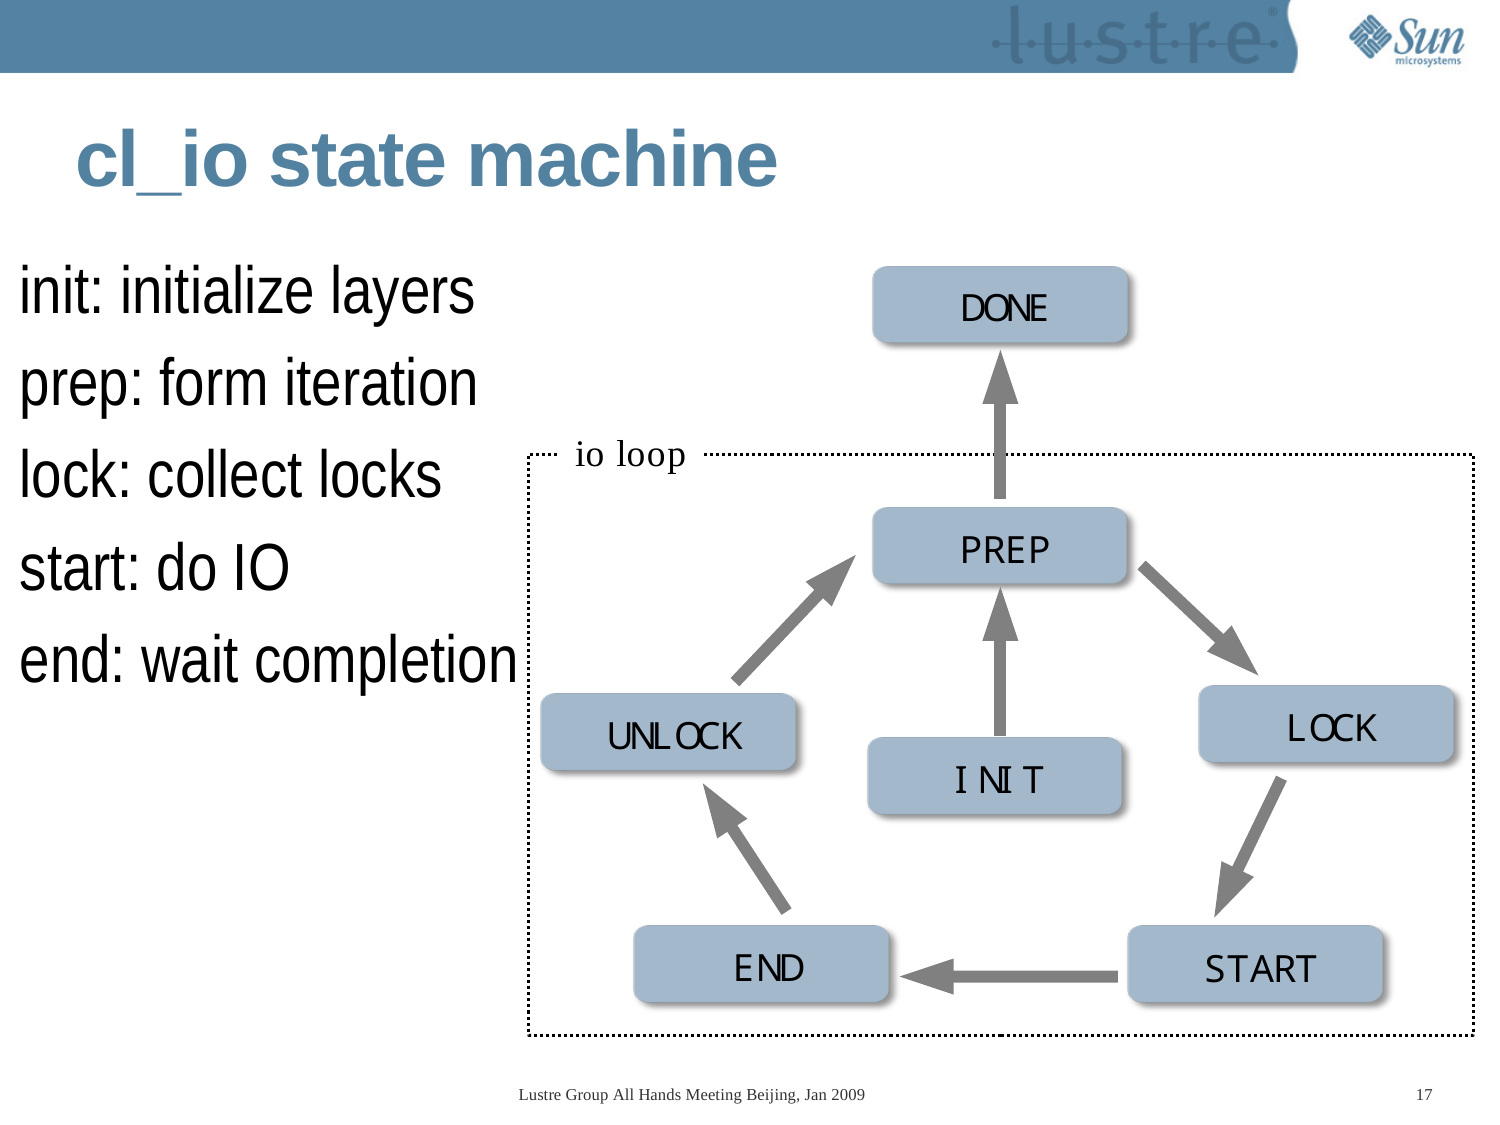

# cl_io state machine
init: initialize layers
prep: form iteration
lock: collect locks
start: do IO
end: wait completion